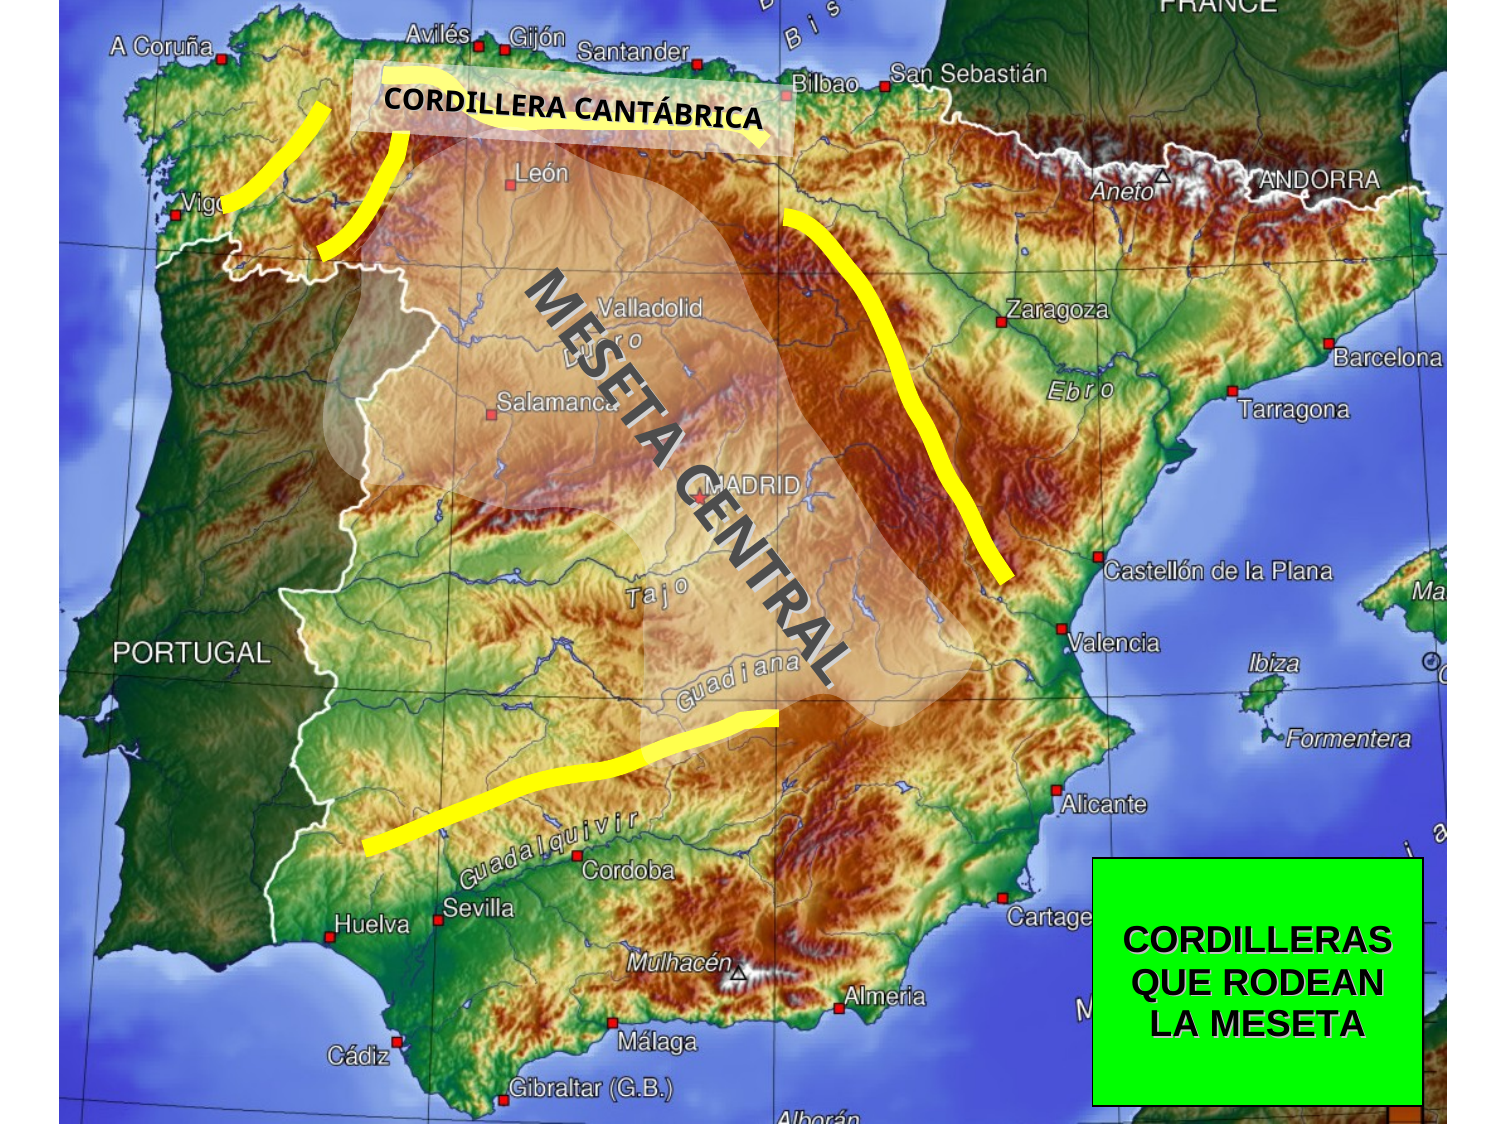

CORDILLERA CANTÁBRICA
MESETA CENTRAL
CORDILLERAS QUE RODEAN LA MESETA